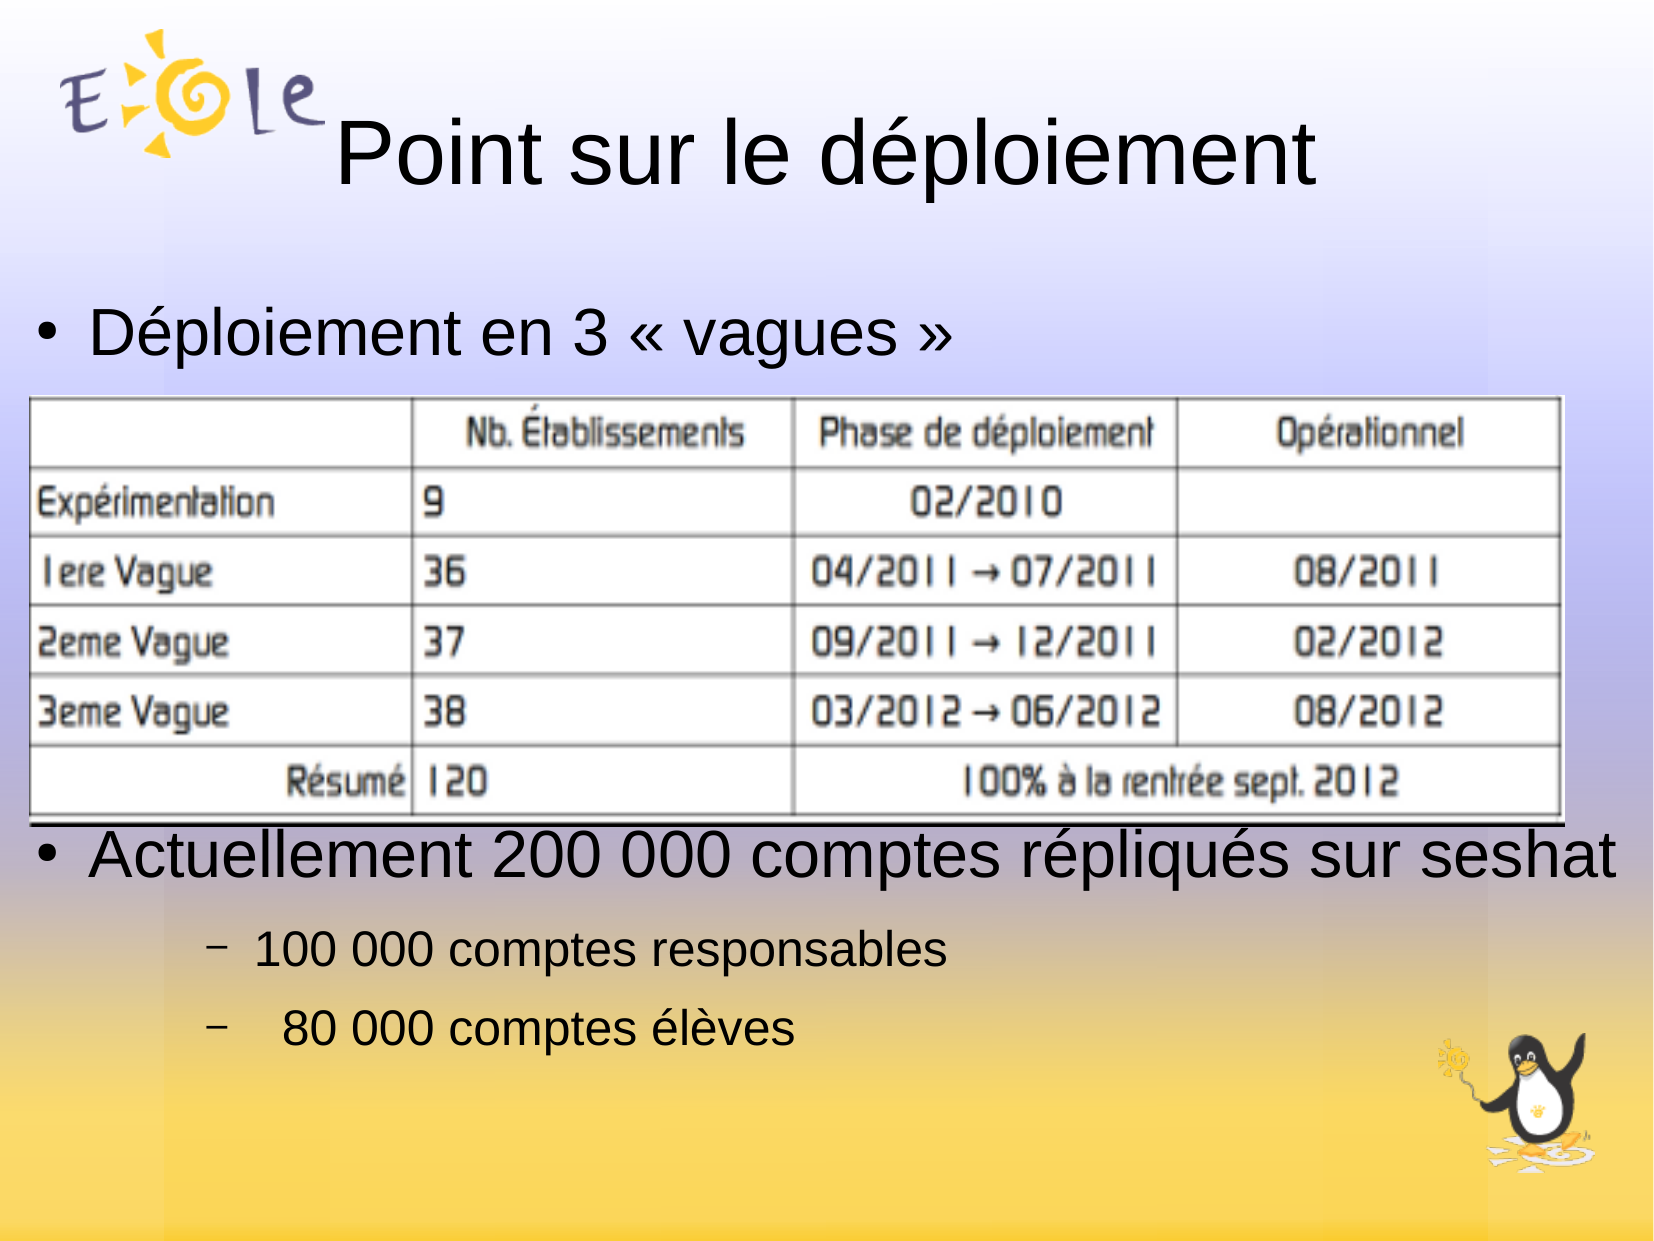

# Point sur le déploiement
Déploiement en 3 « vagues »
Actuellement 200 000 comptes répliqués sur seshat
100 000 comptes responsables
 80 000 comptes élèves